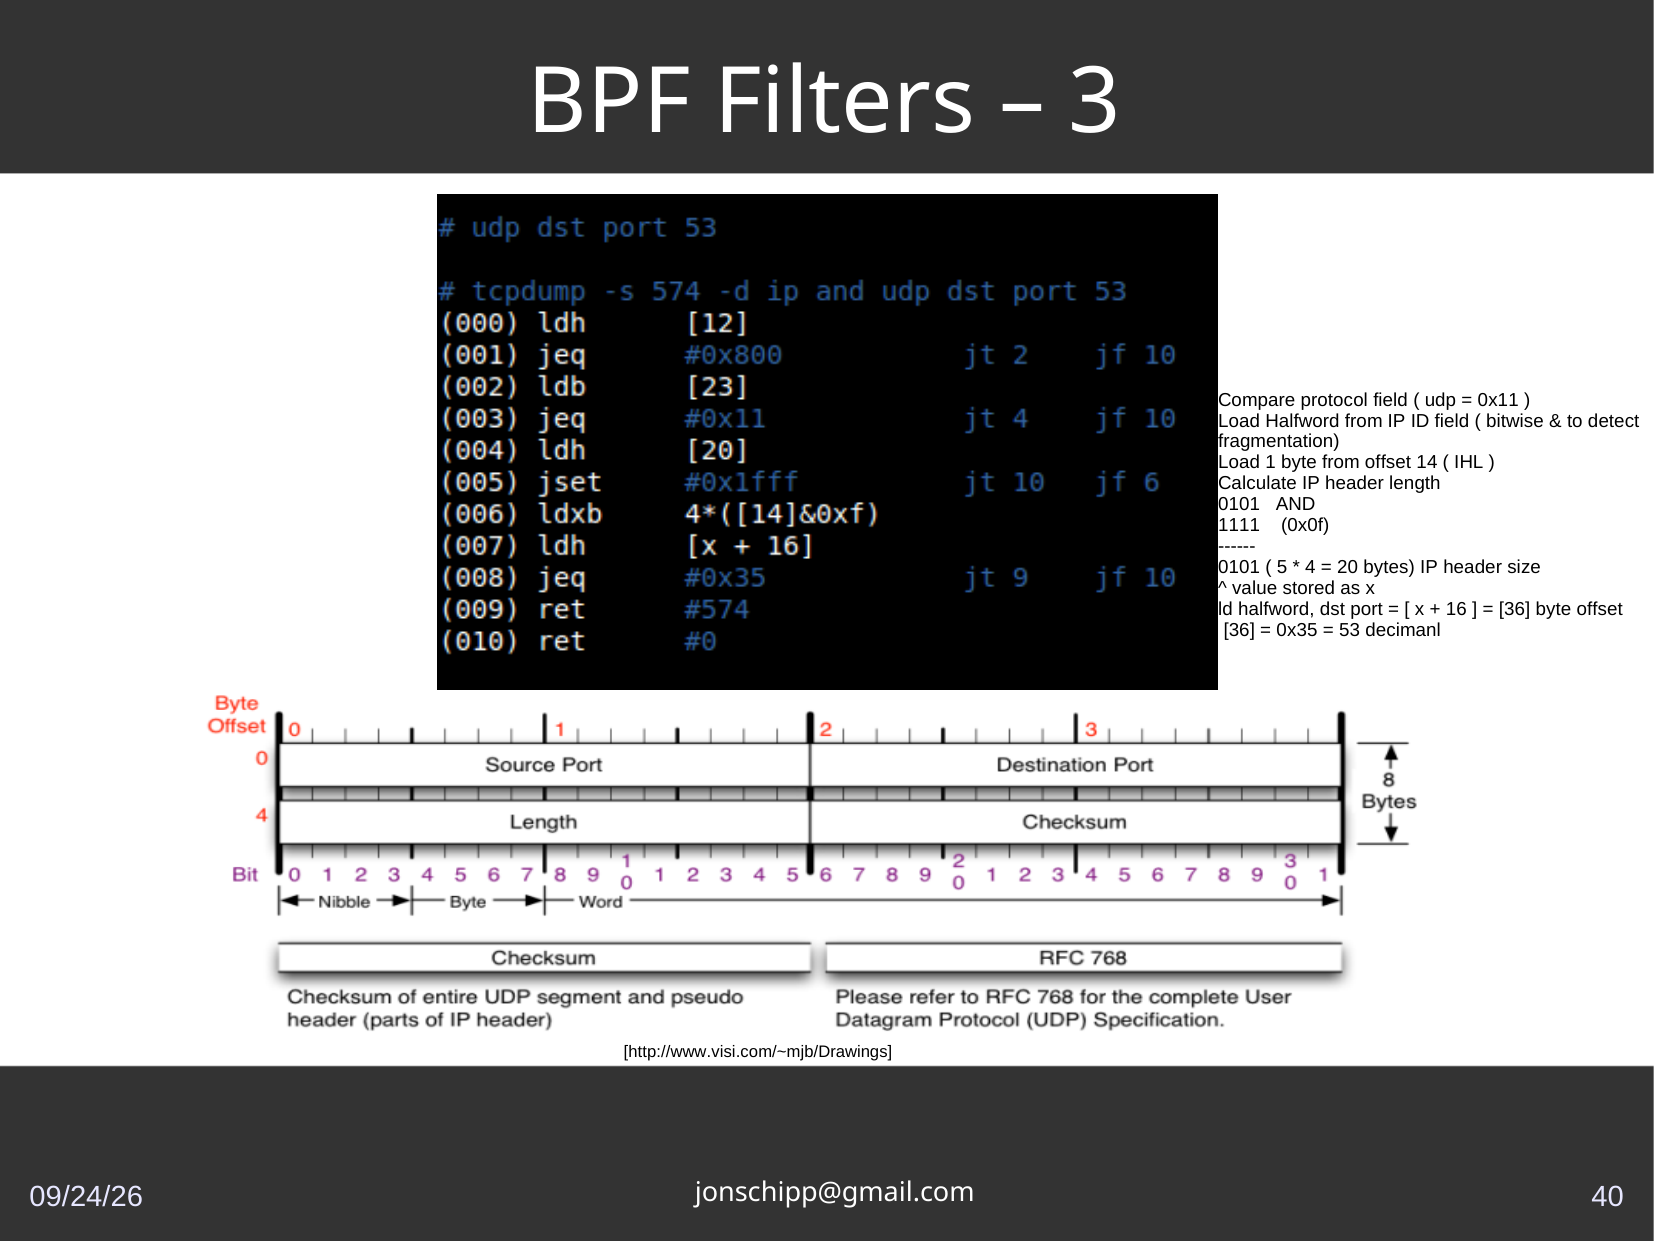

BPF Filters – 3
Compare protocol field ( udp = 0x11 )
Load Halfword from IP ID field ( bitwise & to detect fragmentation)
Load 1 byte from offset 14 ( IHL )
Calculate IP header length
0101 AND
1111 (0x0f)
------
0101 ( 5 * 4 = 20 bytes) IP header size
^ value stored as x
ld halfword, dst port = [ x + 16 ] = [36] byte offset
 [36] = 0x35 = 53 decimanl
[http://www.visi.com/~mjb/Drawings]
jonschipp@gmail.com